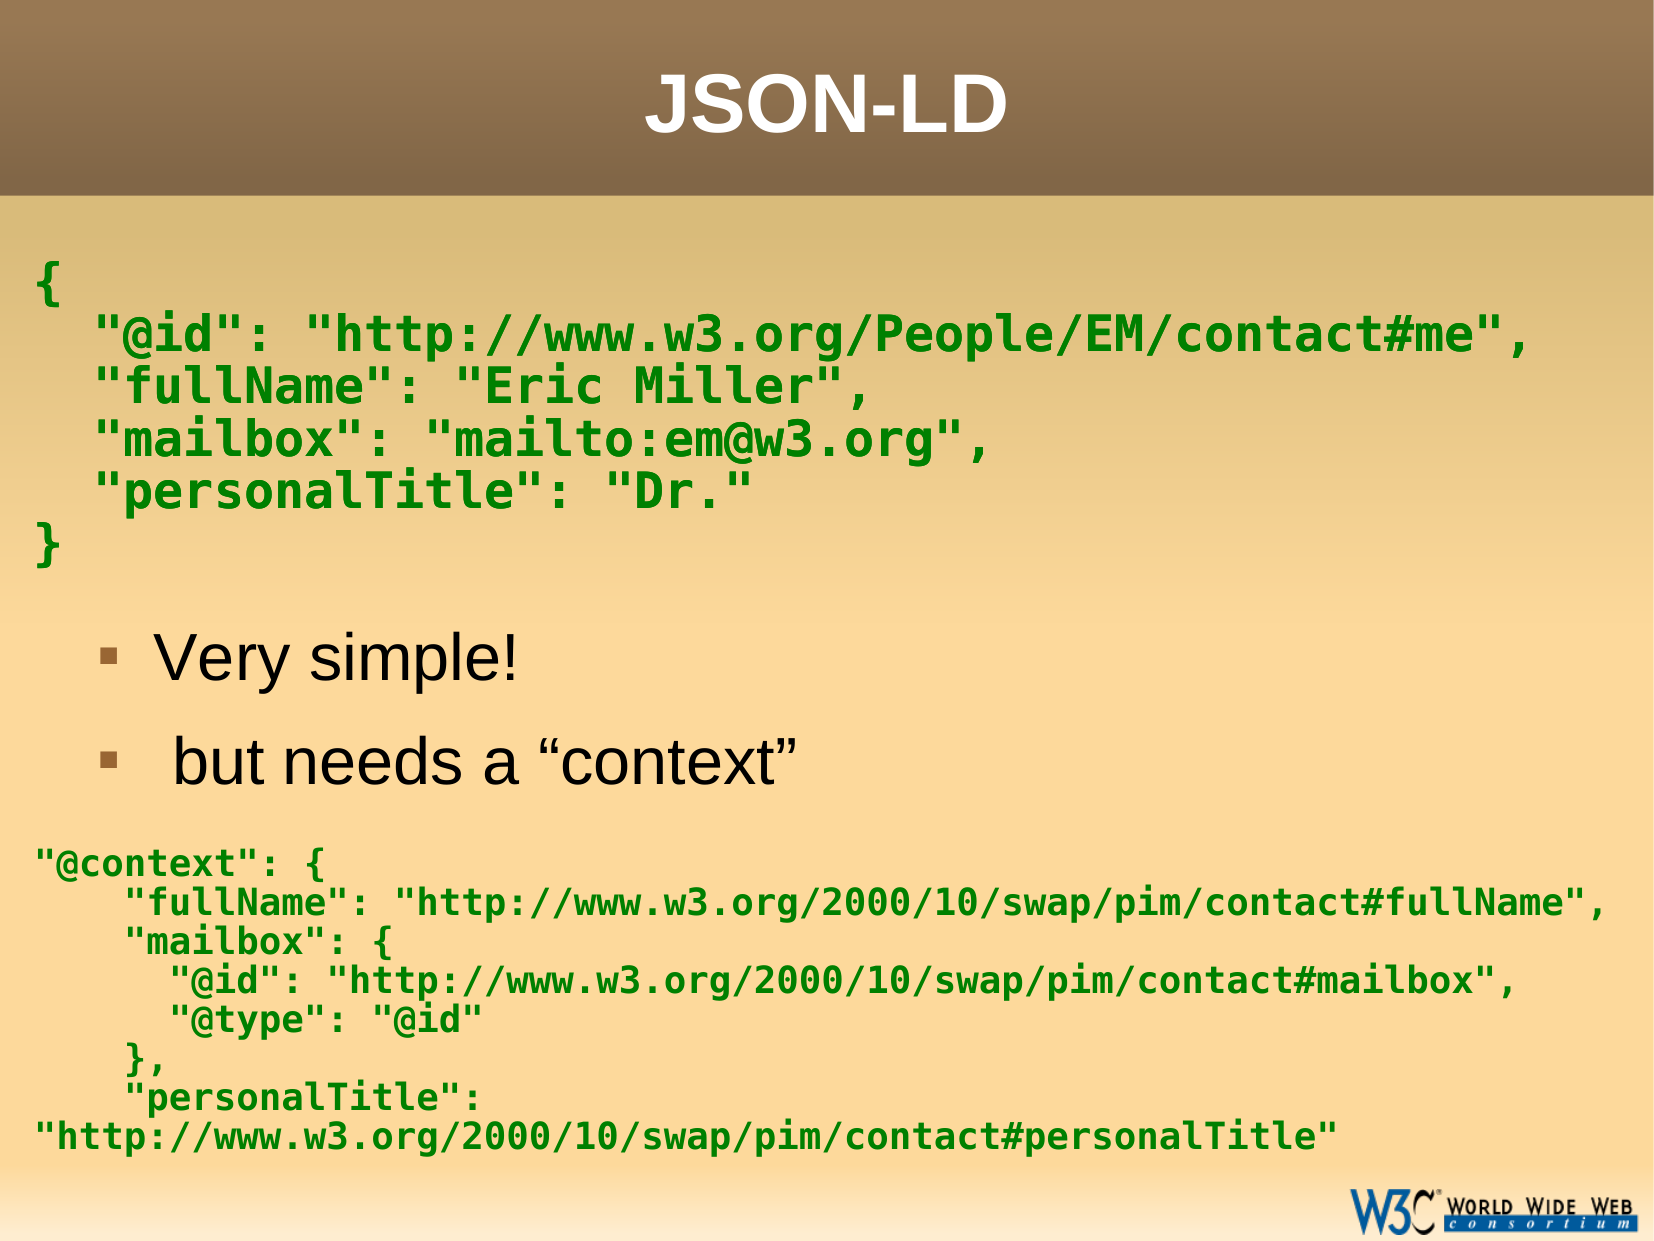

# JSON-LD
{
 "@id": "http://www.w3.org/People/EM/contact#me",
 "fullName": "Eric Miller",
 "mailbox": "mailto:em@w3.org",
 "personalTitle": "Dr."
}
{
 "@id": "http://www.w3.org/People/EM/contact#me",
 "fullName": "Eric Miller",
 "mailbox": "mailto:em@w3.org",
 "personalTitle": "Dr."
}
Very simple!
 but needs a “context”
"@context": {
 "fullName": "http://www.w3.org/2000/10/swap/pim/contact#fullName",
 "mailbox": {
 "@id": "http://www.w3.org/2000/10/swap/pim/contact#mailbox",
 "@type": "@id"
 },
 "personalTitle": "http://www.w3.org/2000/10/swap/pim/contact#personalTitle"